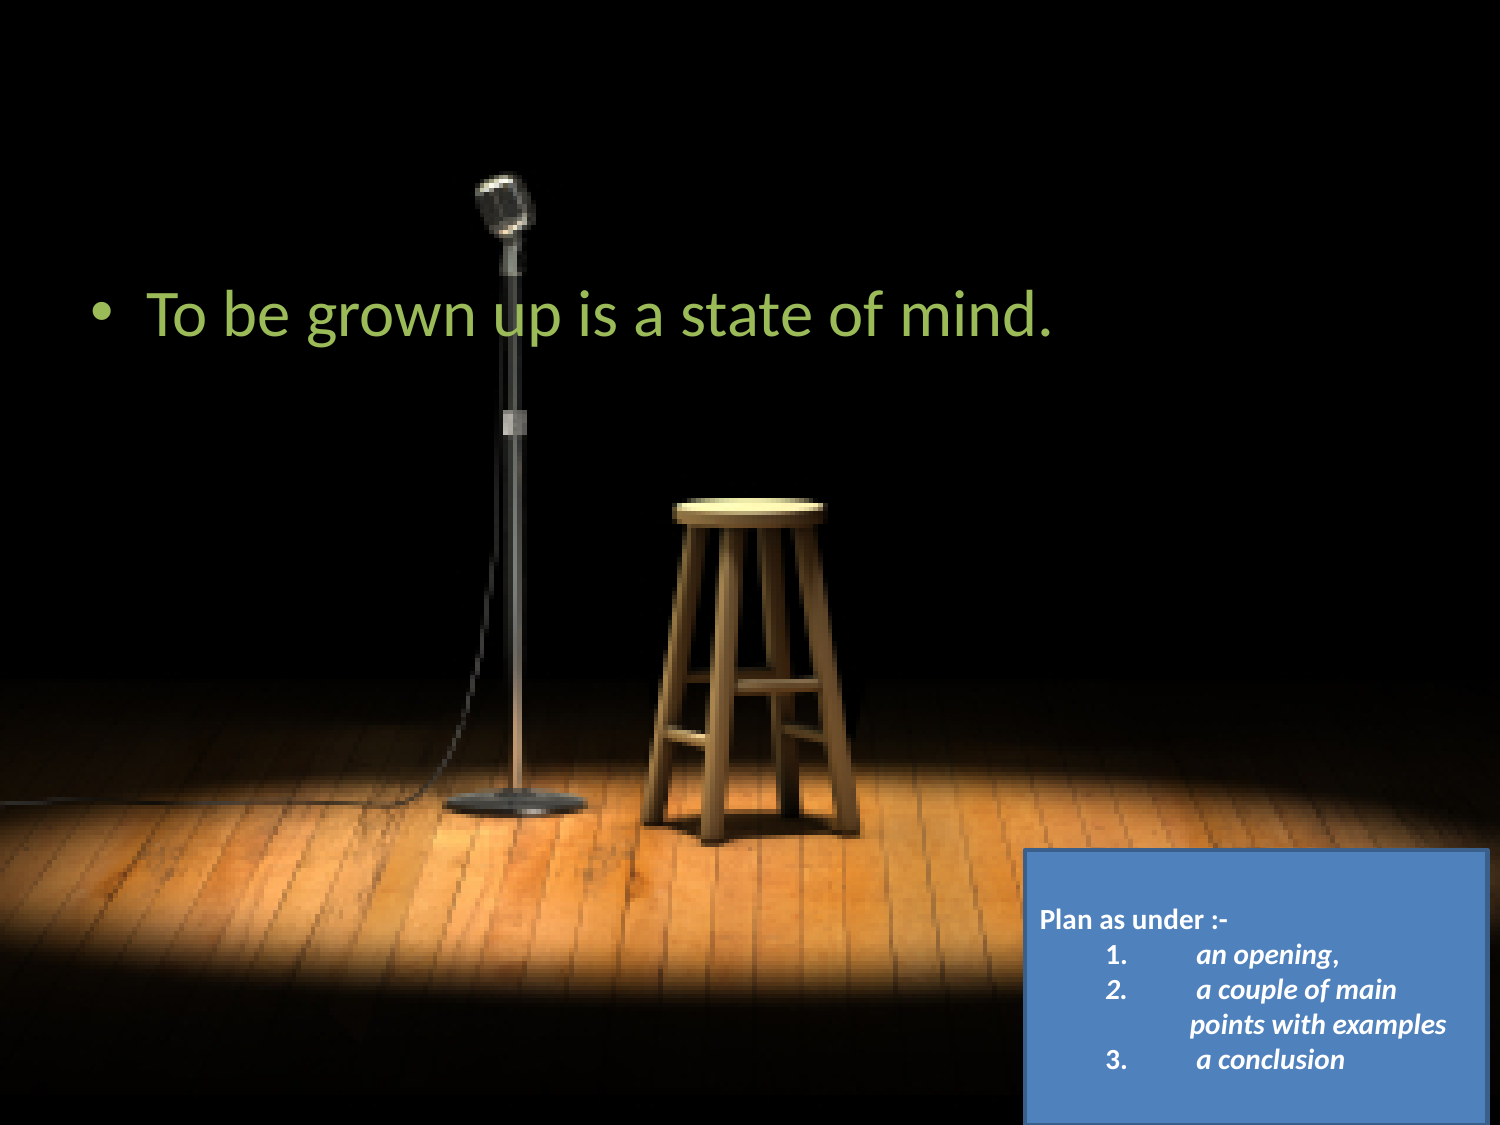

# 13
To be grown up is a state of mind.
Plan as under :-
 an opening,
 a couple of main points with examples
 a conclusion